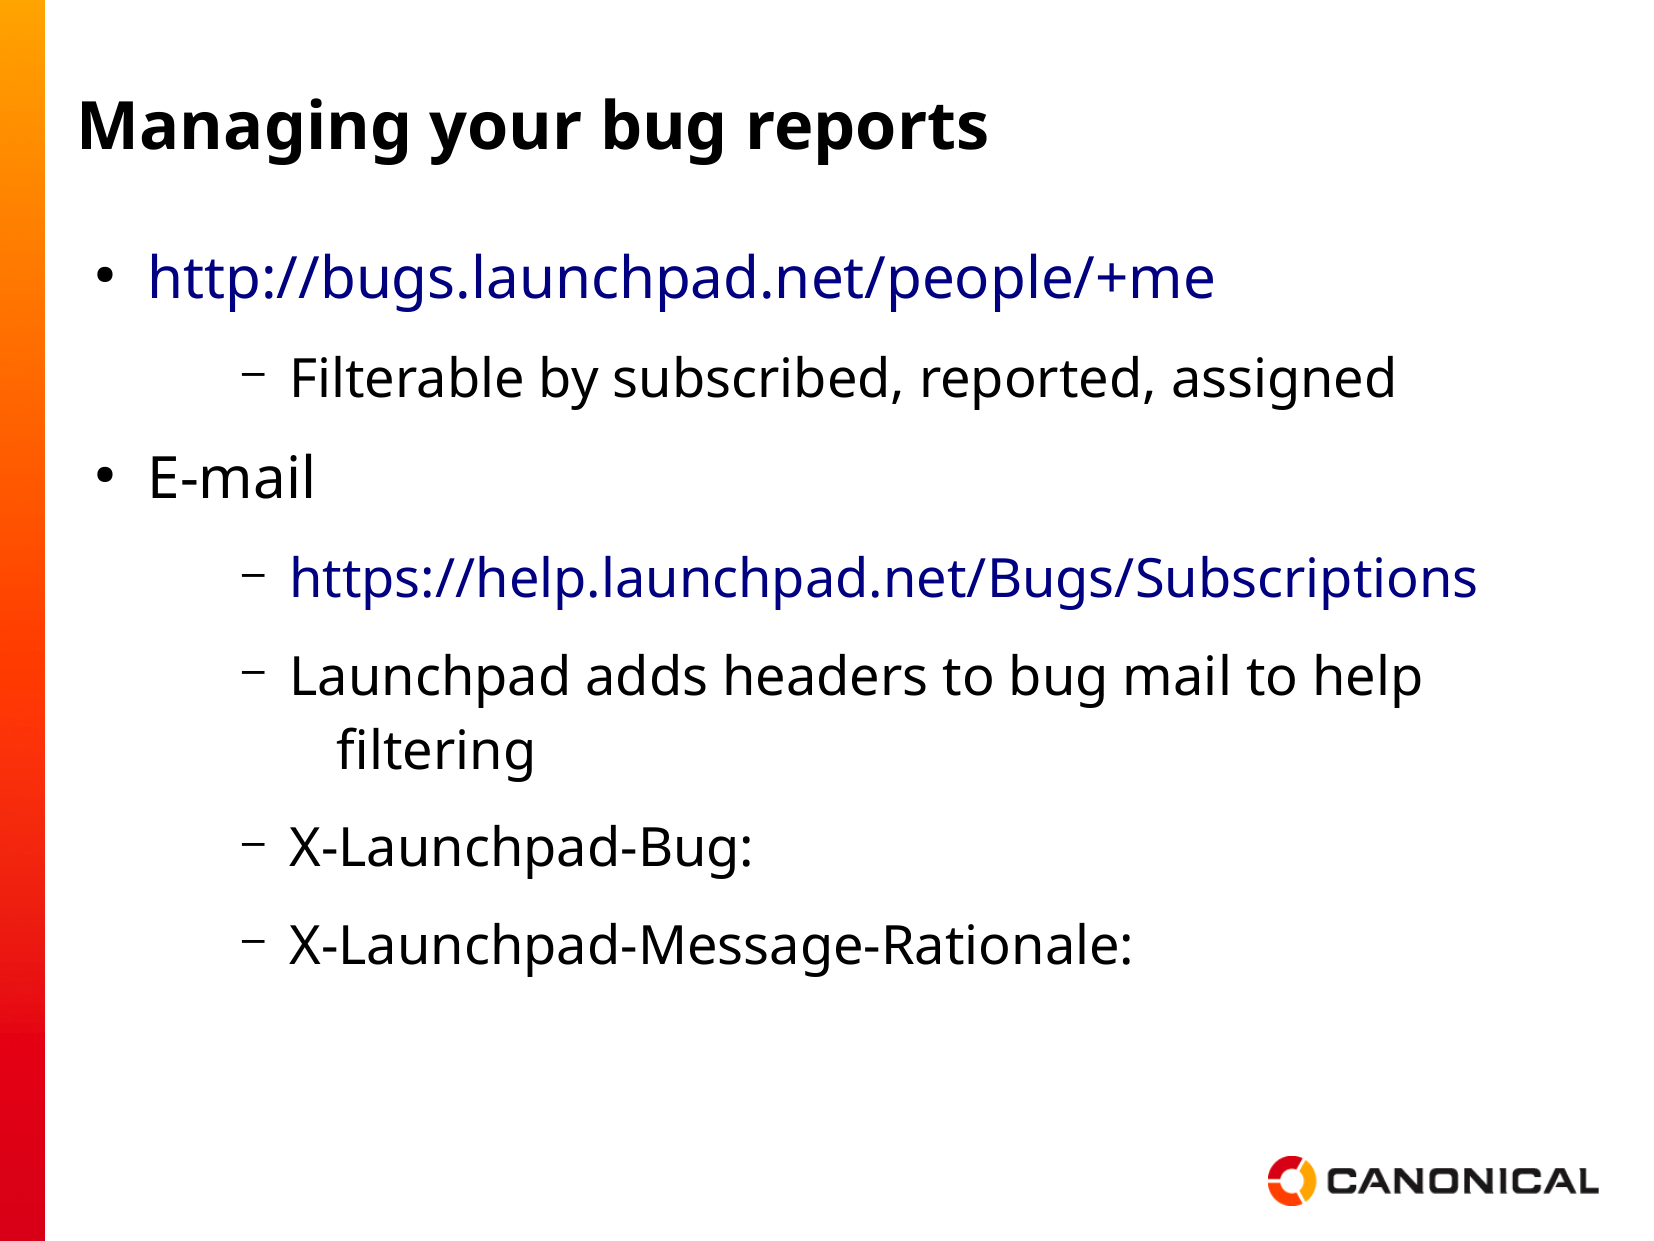

# Managing your bug reports
http://bugs.launchpad.net/people/+me
Filterable by subscribed, reported, assigned
E-mail
https://help.launchpad.net/Bugs/Subscriptions
Launchpad adds headers to bug mail to help filtering
X-Launchpad-Bug:
X-Launchpad-Message-Rationale: